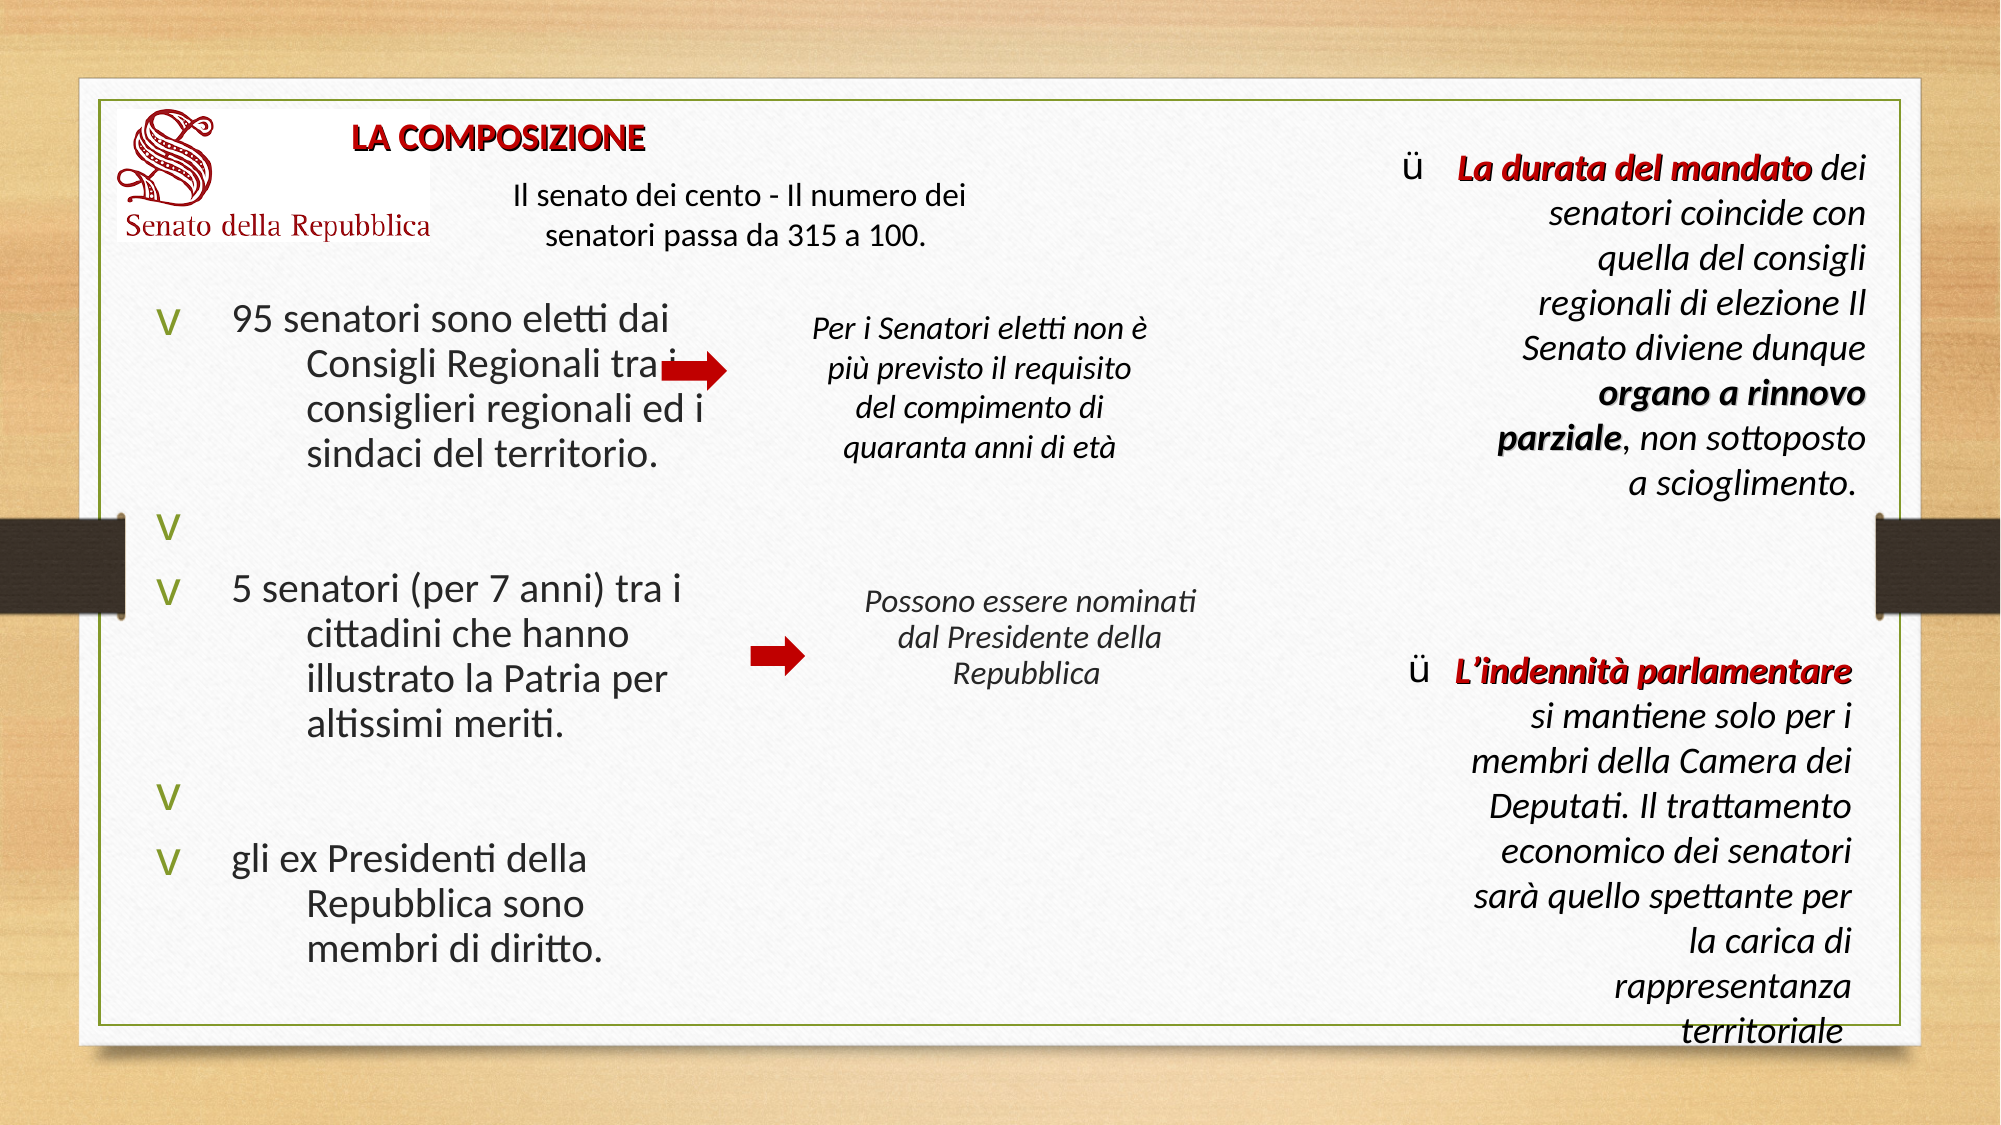

LA COMPOSIZIONE
La durata del mandato dei senatori coincide con quella del consigli regionali di elezione Il Senato diviene dunque organo a rinnovo parziale, non sottoposto a scioglimento.
Il senato dei cento - Il numero dei senatori passa da 315 a 100.
95 senatori sono eletti dai Consigli Regionali tra i consiglieri regionali ed i sindaci del territorio.
5 senatori (per 7 anni) tra i cittadini che hanno illustrato la Patria per altissimi meriti.
gli ex Presidenti della Repubblica sono membri di diritto.
Per i Senatori eletti non è più previsto il requisito del compimento di quaranta anni di età
Possono essere nominati dal Presidente della Repubblica
L’indennità parlamentare si mantiene solo per i membri della Camera dei Deputati. Il trattamento economico dei senatori sarà quello spettante per la carica di rappresentanza territoriale